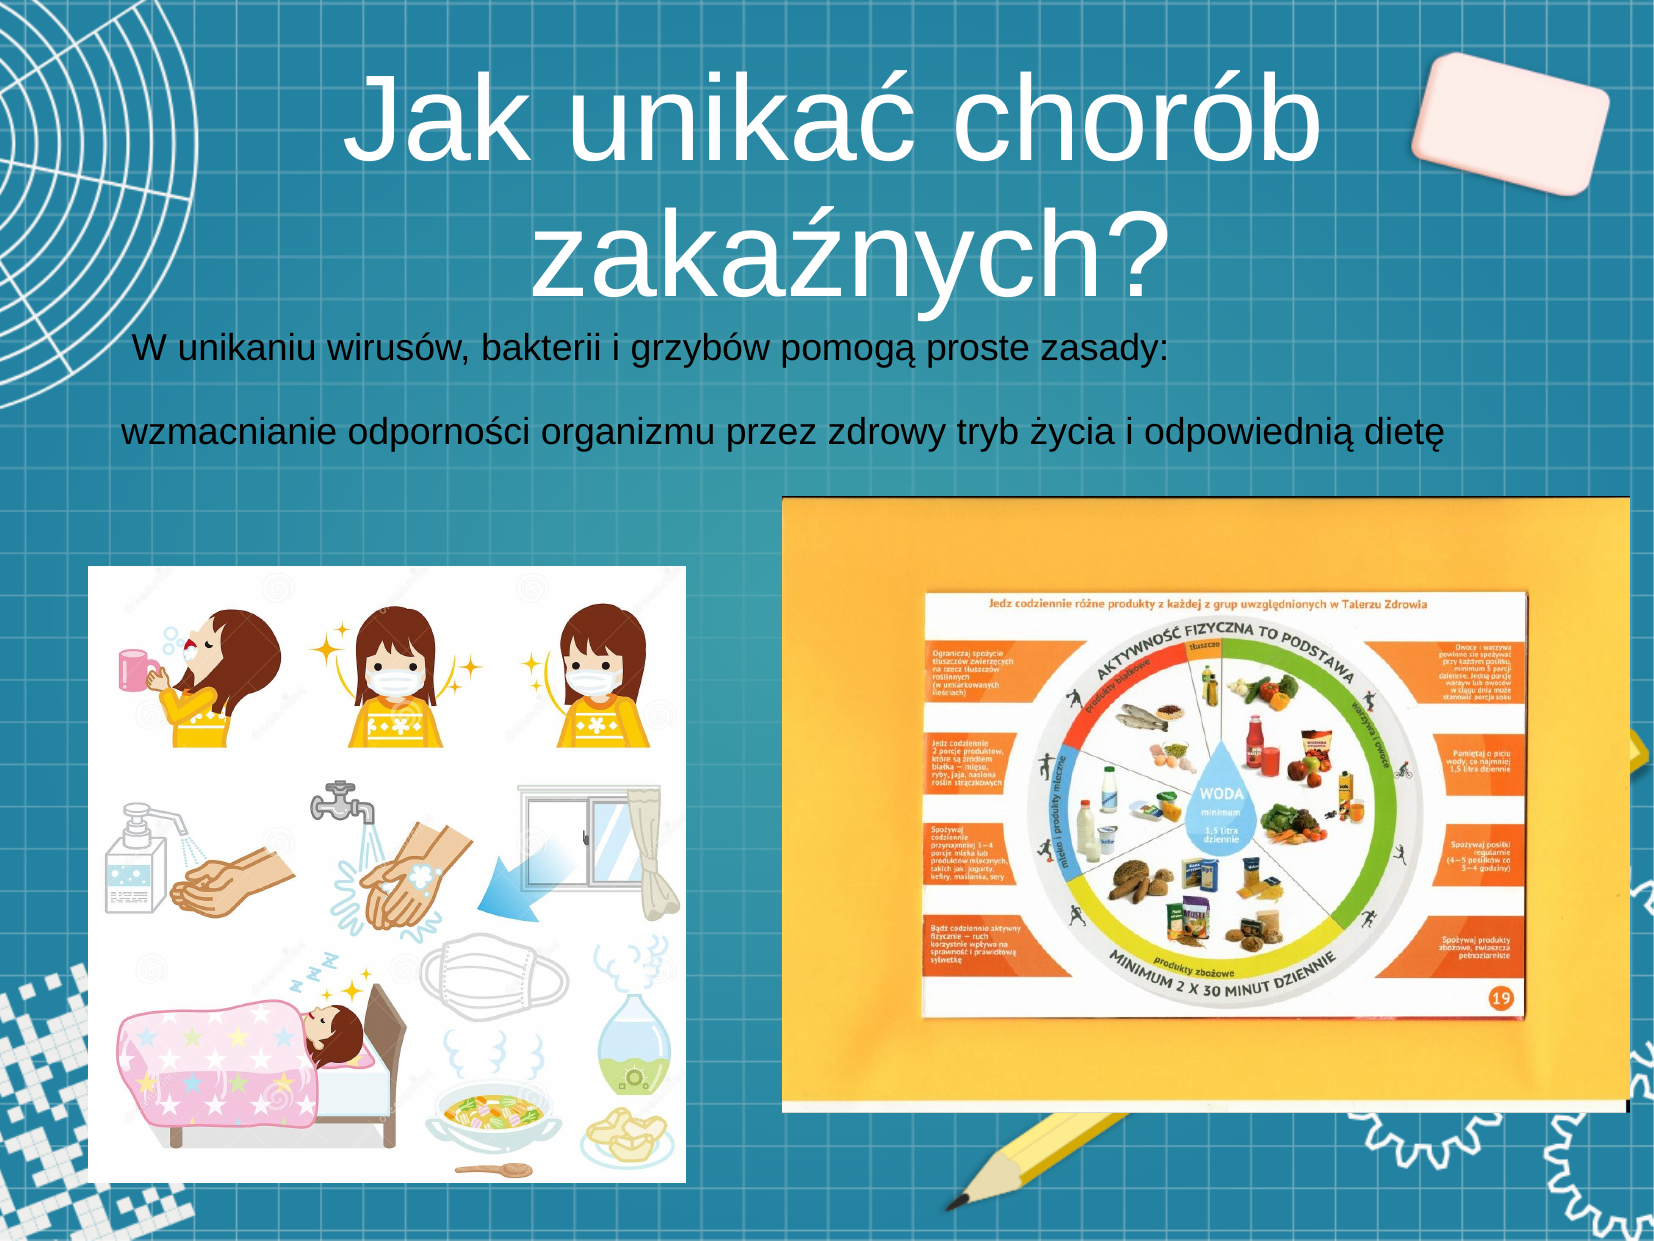

# Jak unikać chorób zakaźnych?
 W unikaniu wirusów, bakterii i grzybów pomogą proste zasady:
wzmacnianie odporności organizmu przez zdrowy tryb życia i odpowiednią dietę